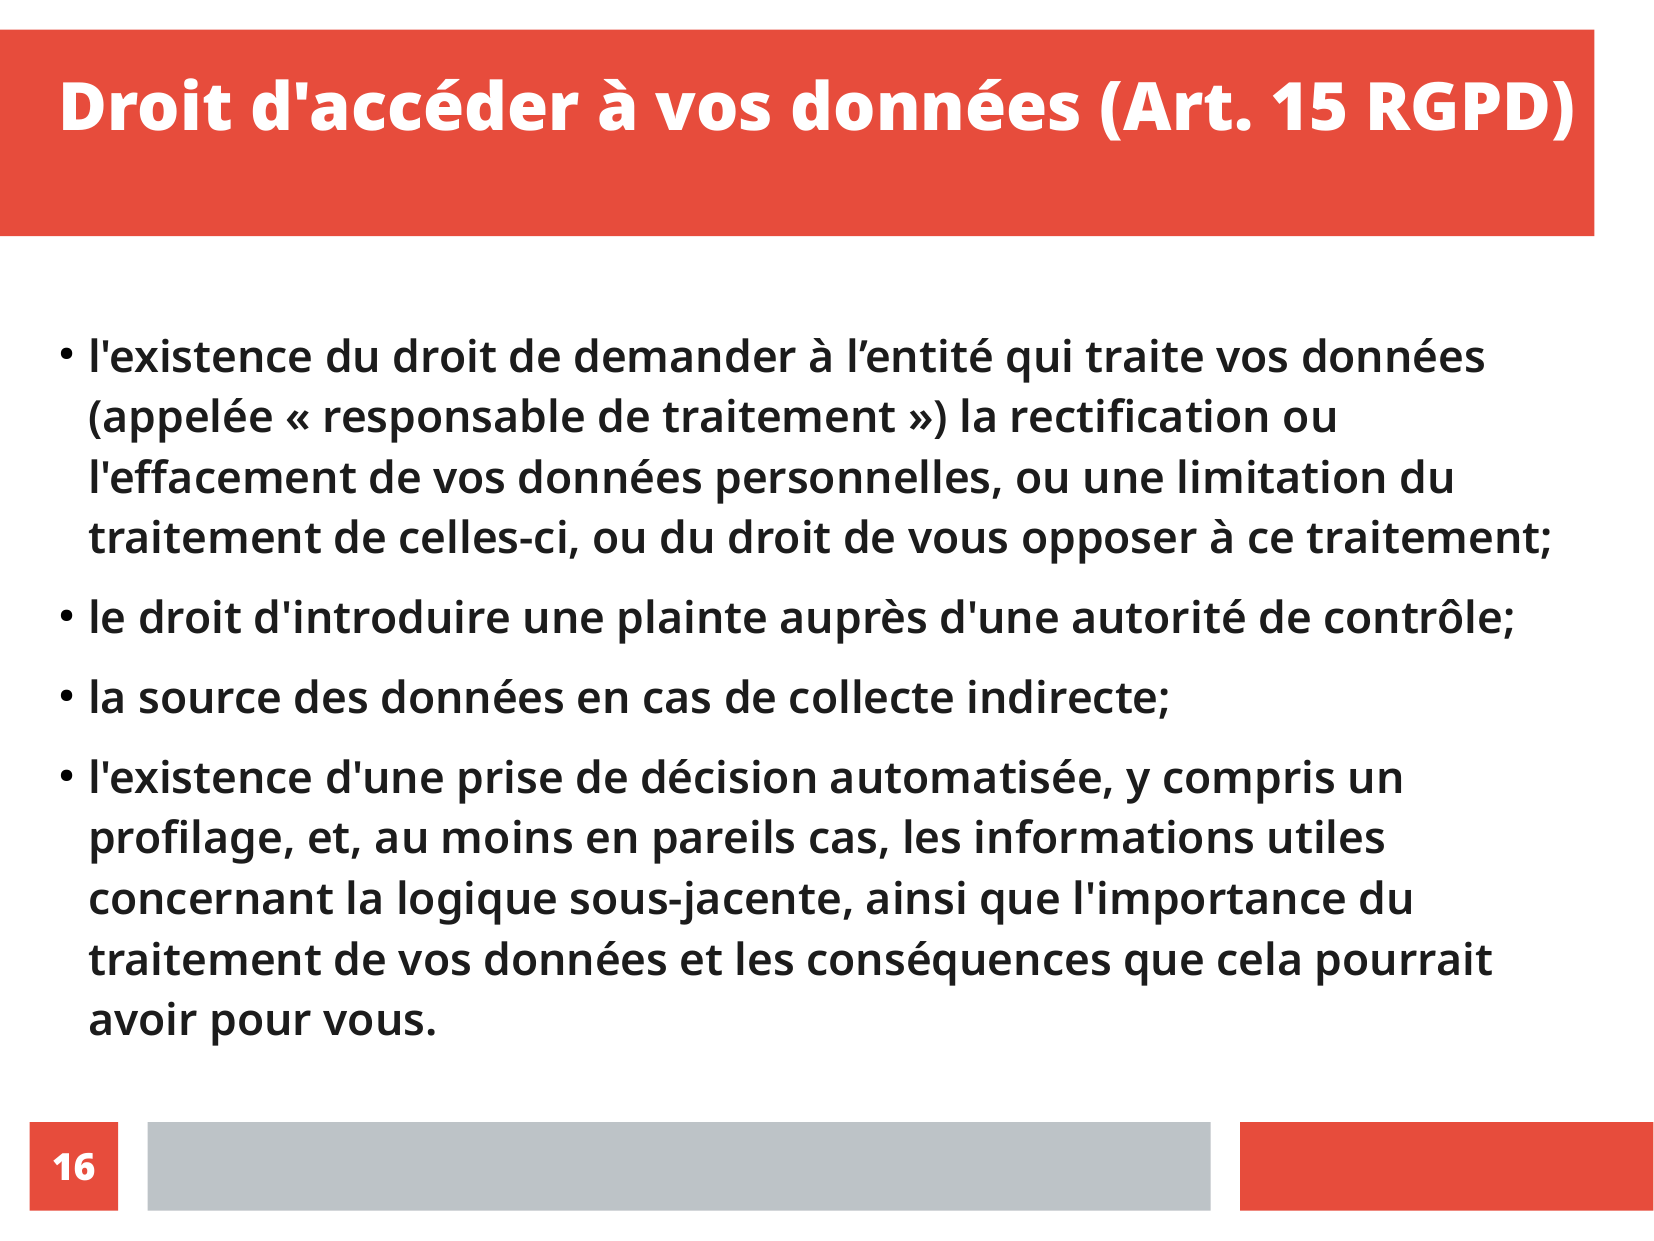

# Droit d'accéder à vos données (Art. 15 RGPD)
l'existence du droit de demander à l’entité qui traite vos données (appelée « responsable de traitement ») la rectification ou l'effacement de vos données personnelles, ou une limitation du traitement de celles-ci, ou du droit de vous opposer à ce traitement;
le droit d'introduire une plainte auprès d'une autorité de contrôle;
la source des données en cas de collecte indirecte;
l'existence d'une prise de décision automatisée, y compris un profilage, et, au moins en pareils cas, les informations utiles concernant la logique sous-jacente, ainsi que l'importance du traitement de vos données et les conséquences que cela pourrait avoir pour vous.
16